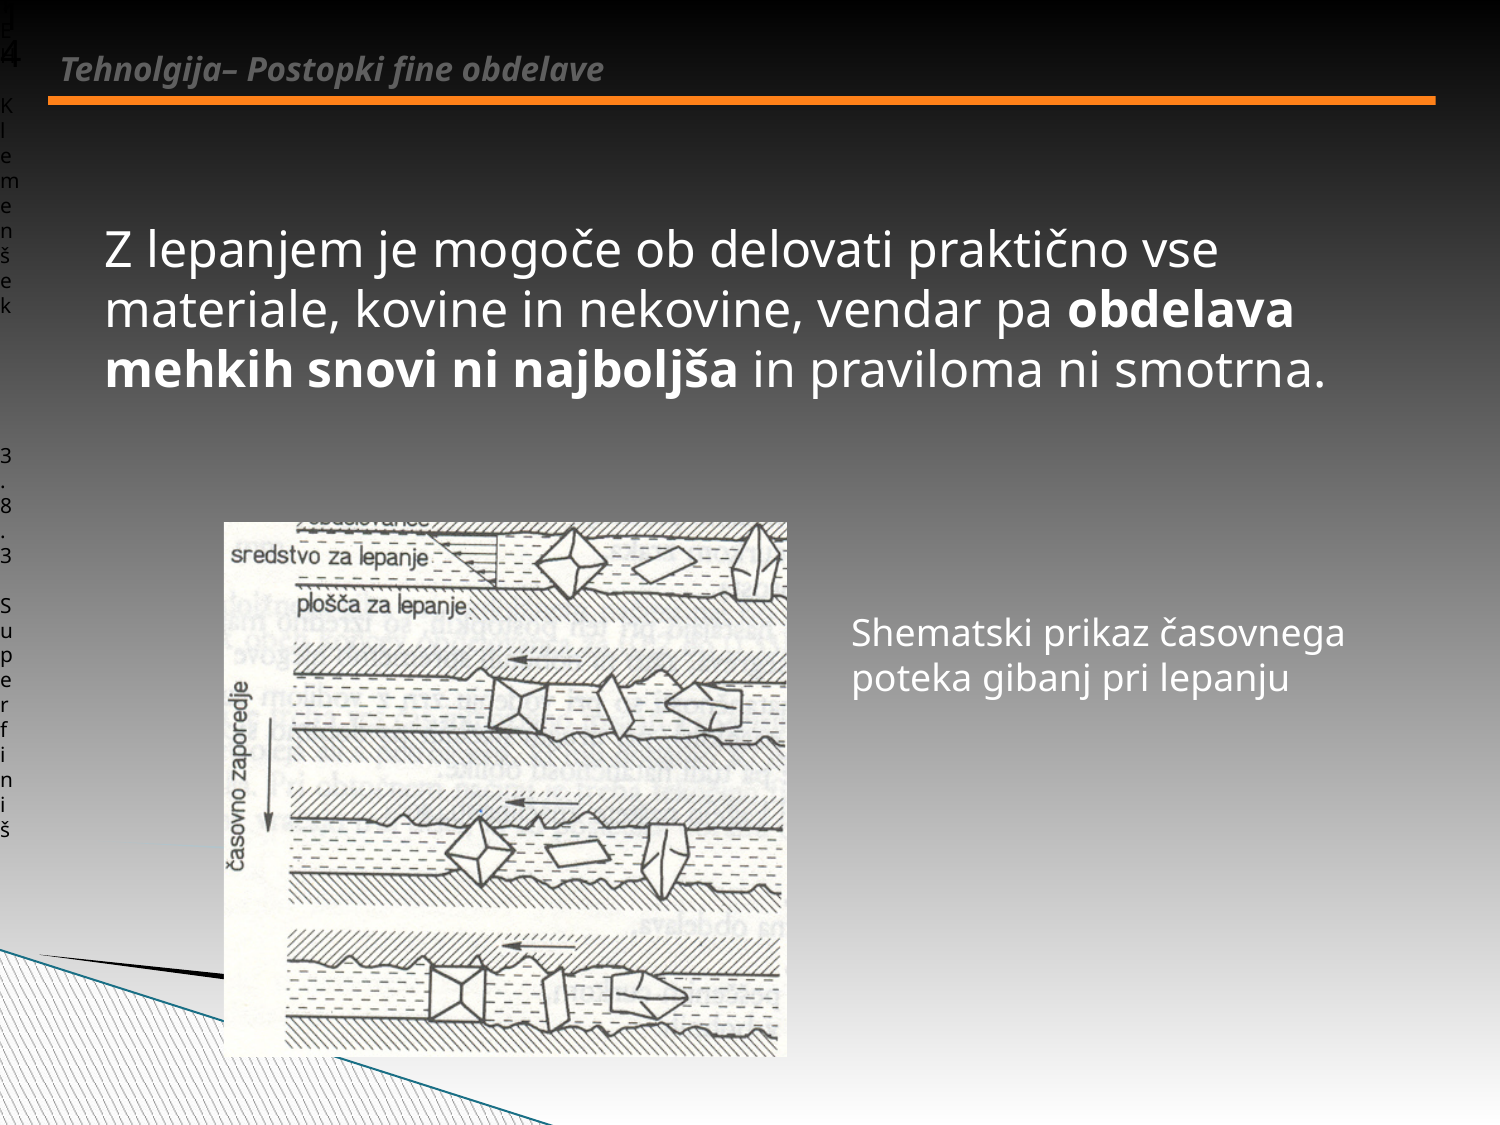

TEH Klemenšek 3.8.3 Superfiniš
Z lepanjem je mogoče ob delovati praktično vse materiale, kovine in nekovine, vendar pa obdelava mehkih snovi ni najboljša in praviloma ni smotrna.
Shematski prikaz časovnega poteka gibanj pri lepanju